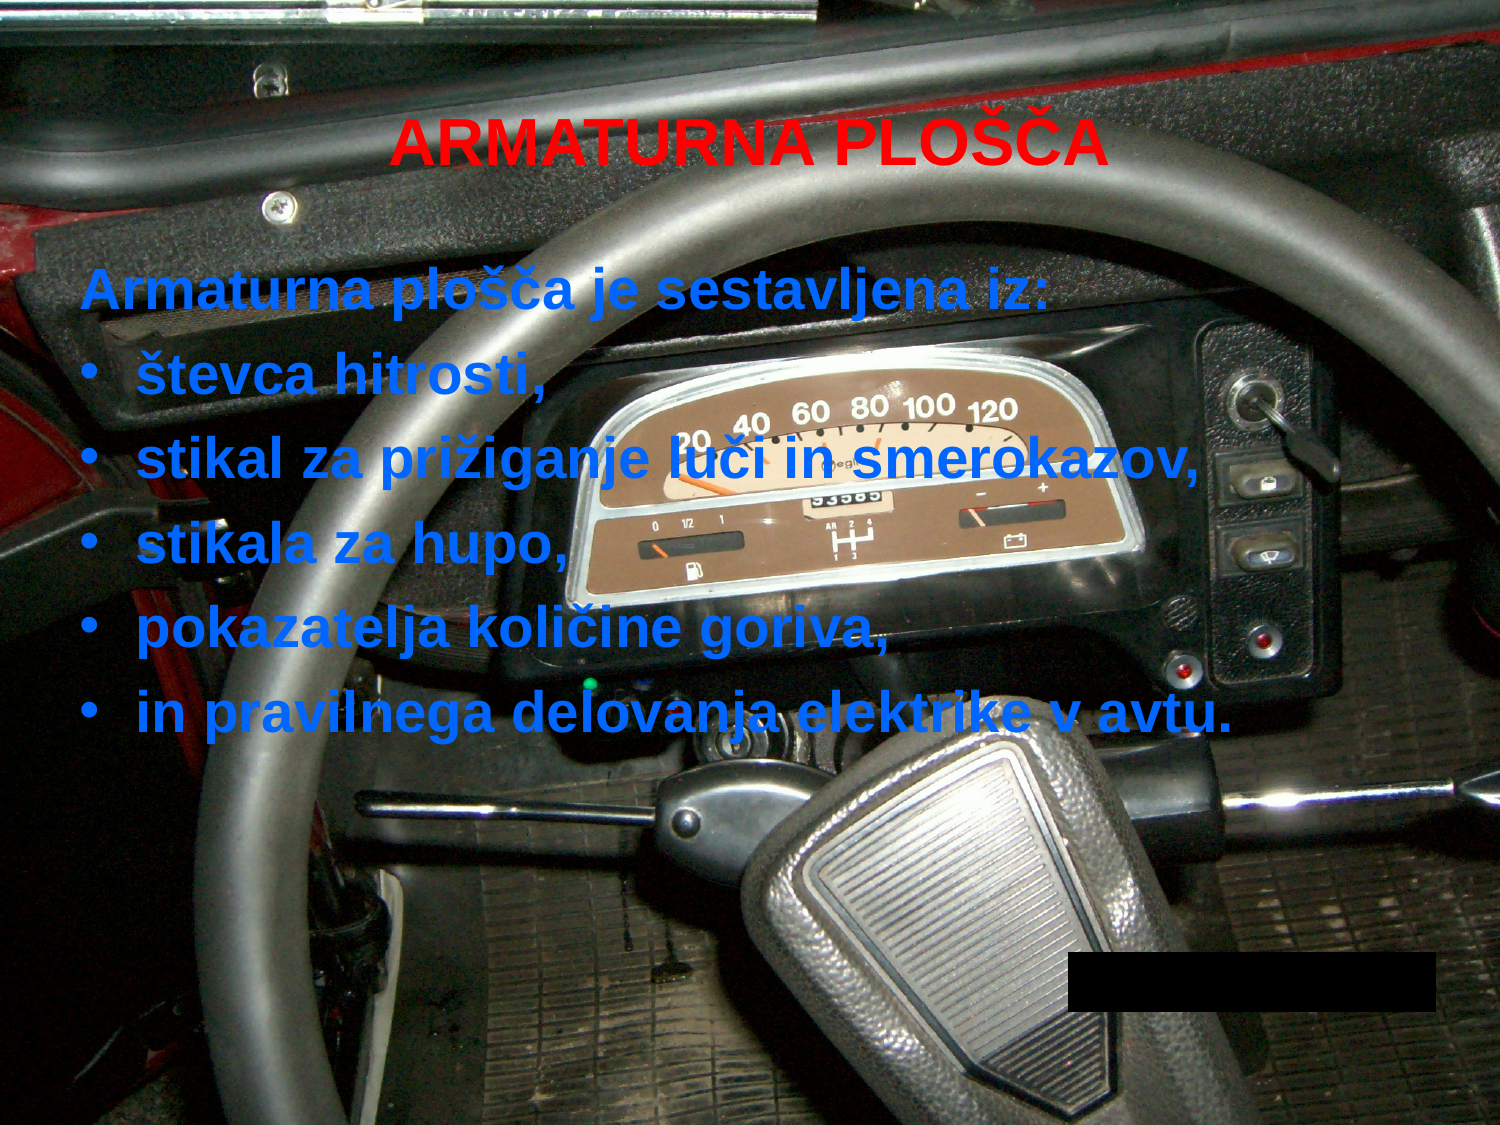

# ARMATURNA PLOŠČA
Armaturna plošča je sestavljena iz:
števca hitrosti,
stikal za prižiganje luči in smerokazov,
stikala za hupo,
pokazatelja količine goriva,
in pravilnega delovanja elektrike v avtu.